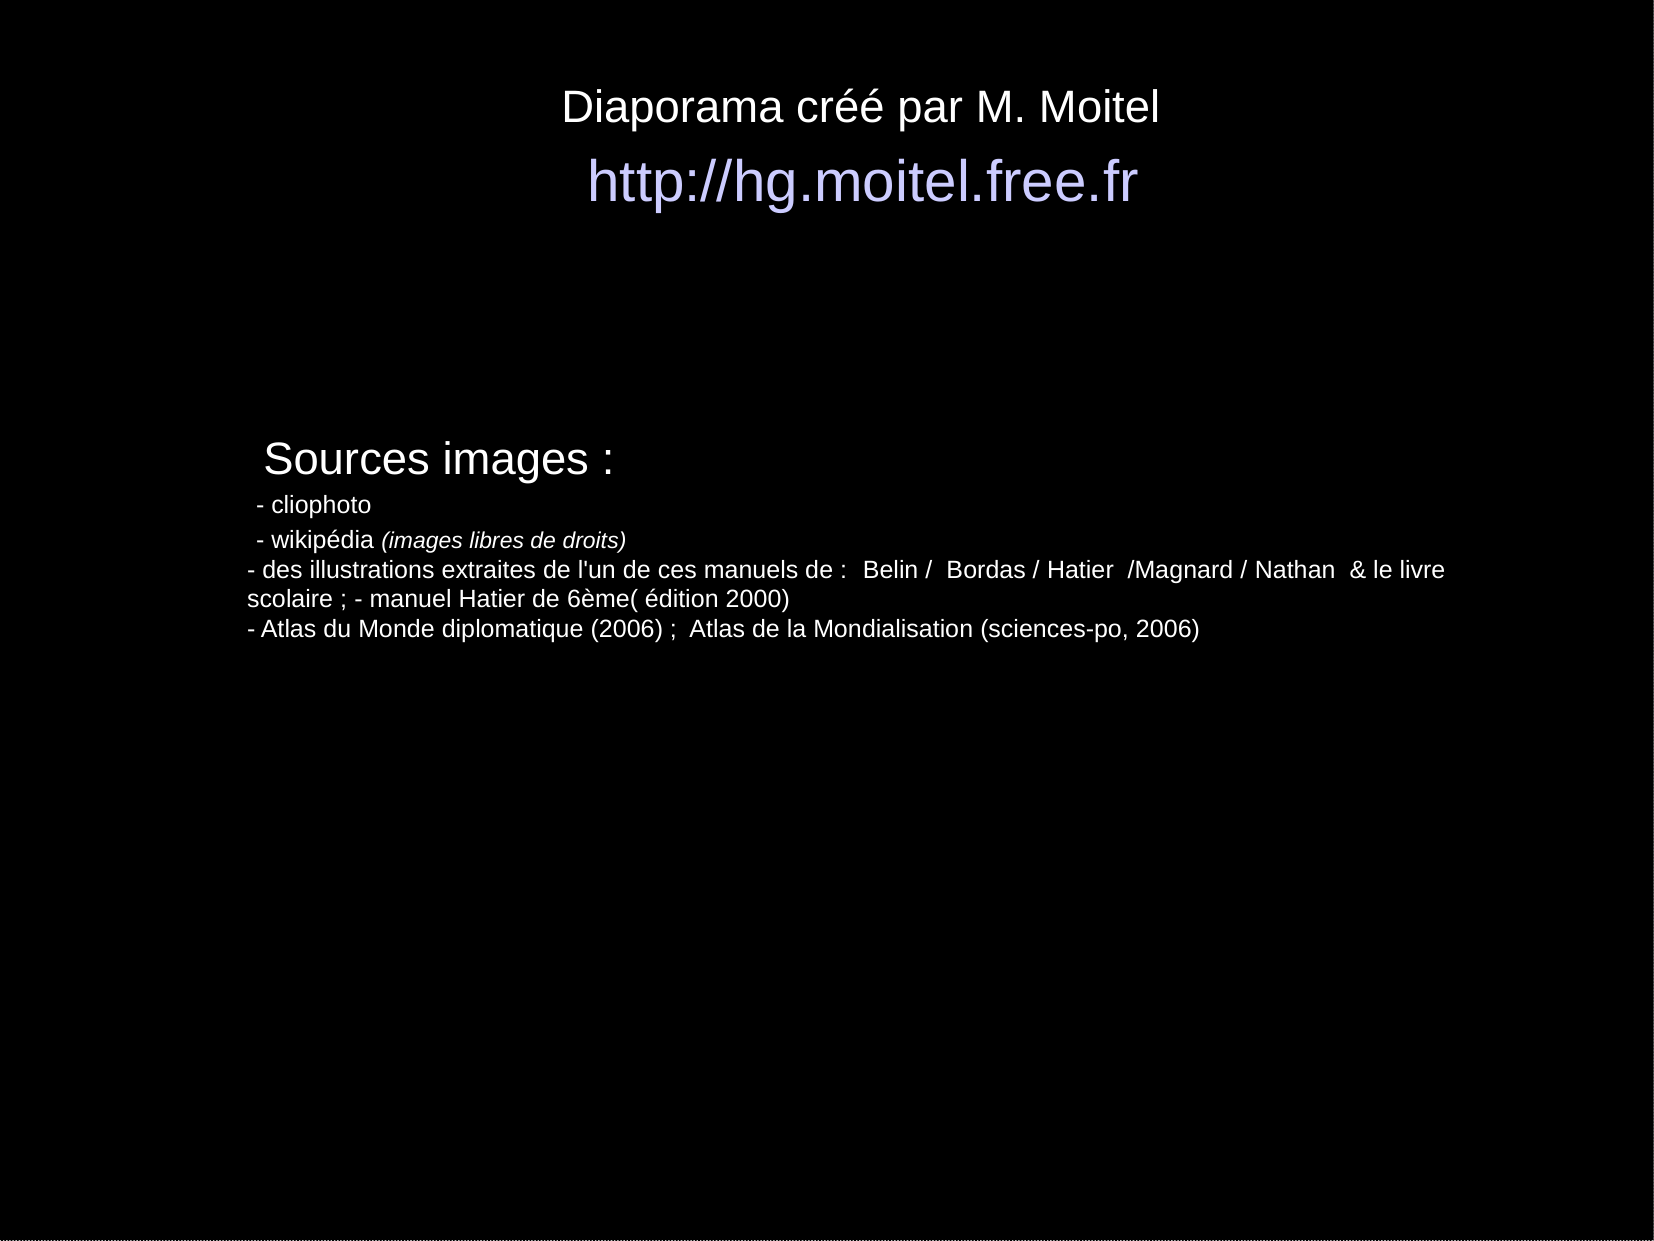

Diaporama créé par M. Moitel
http://hg.moitel.free.fr
Sources images :
- cliophoto
- wikipédia (images libres de droits)
- des illustrations extraites de l'un de ces manuels de : Belin / Bordas / Hatier /Magnard / Nathan & le livre scolaire ; - manuel Hatier de 6ème( édition 2000)
- Atlas du Monde diplomatique (2006) ; Atlas de la Mondialisation (sciences-po, 2006)